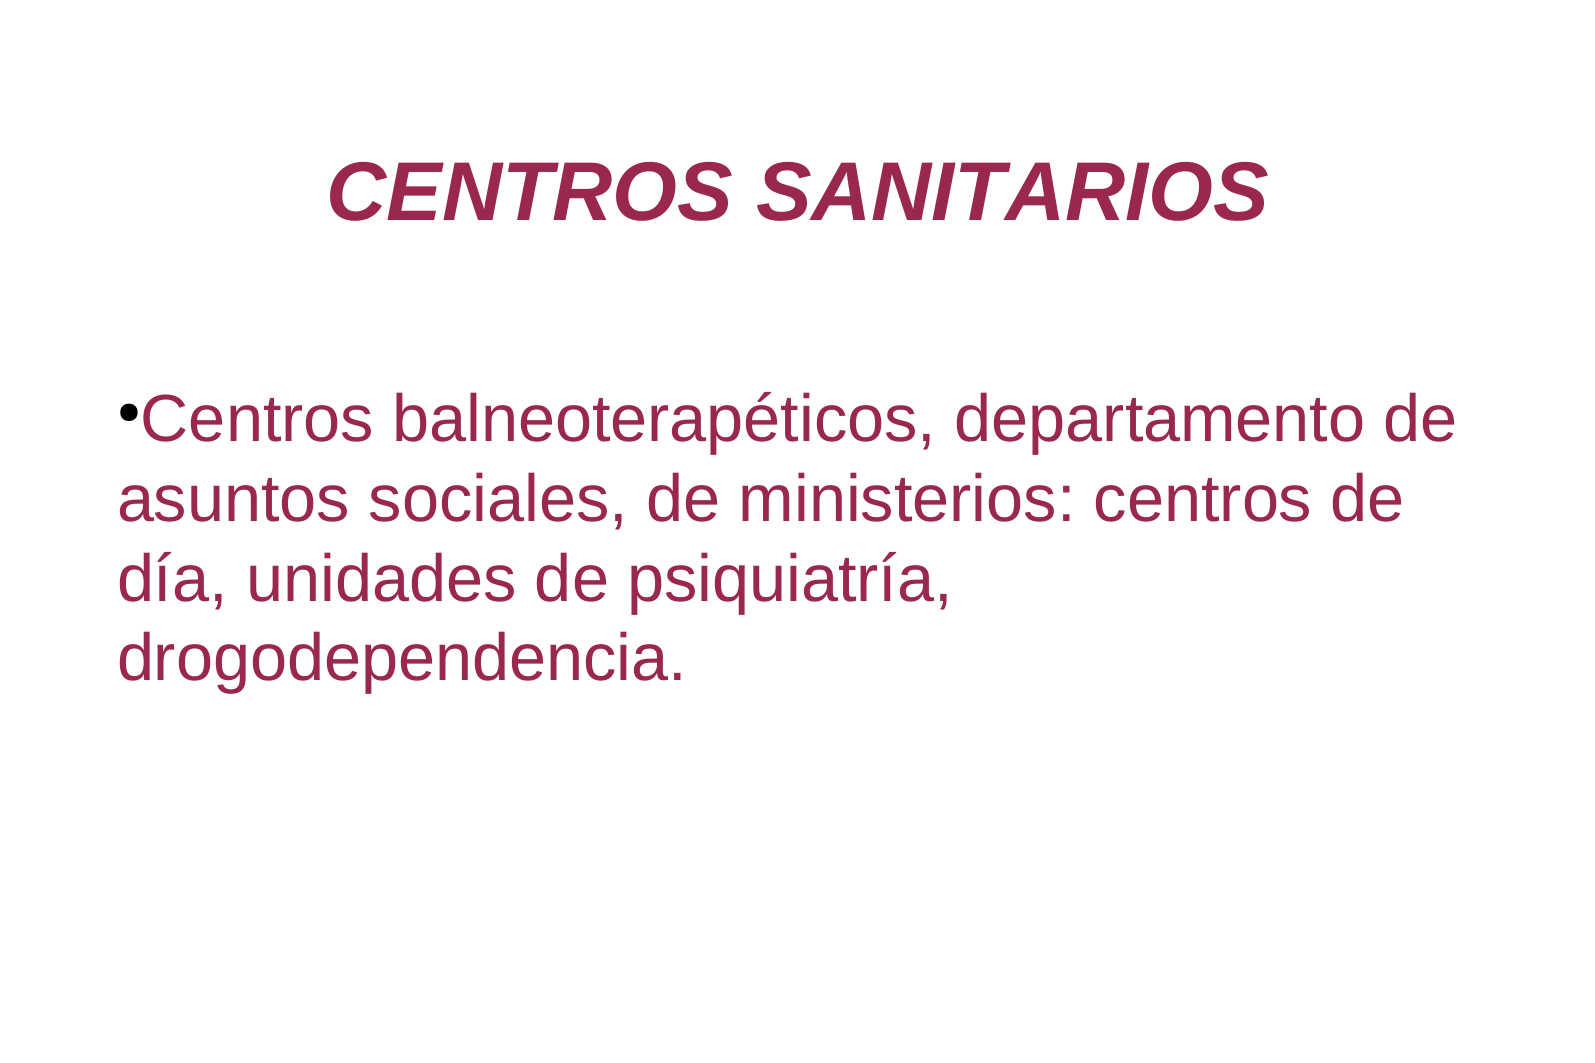

# CENTROS SANITARIOS
Centros balneoterapéticos, departamento de asuntos sociales, de ministerios: centros de día, unidades de psiquiatría, drogodependencia.